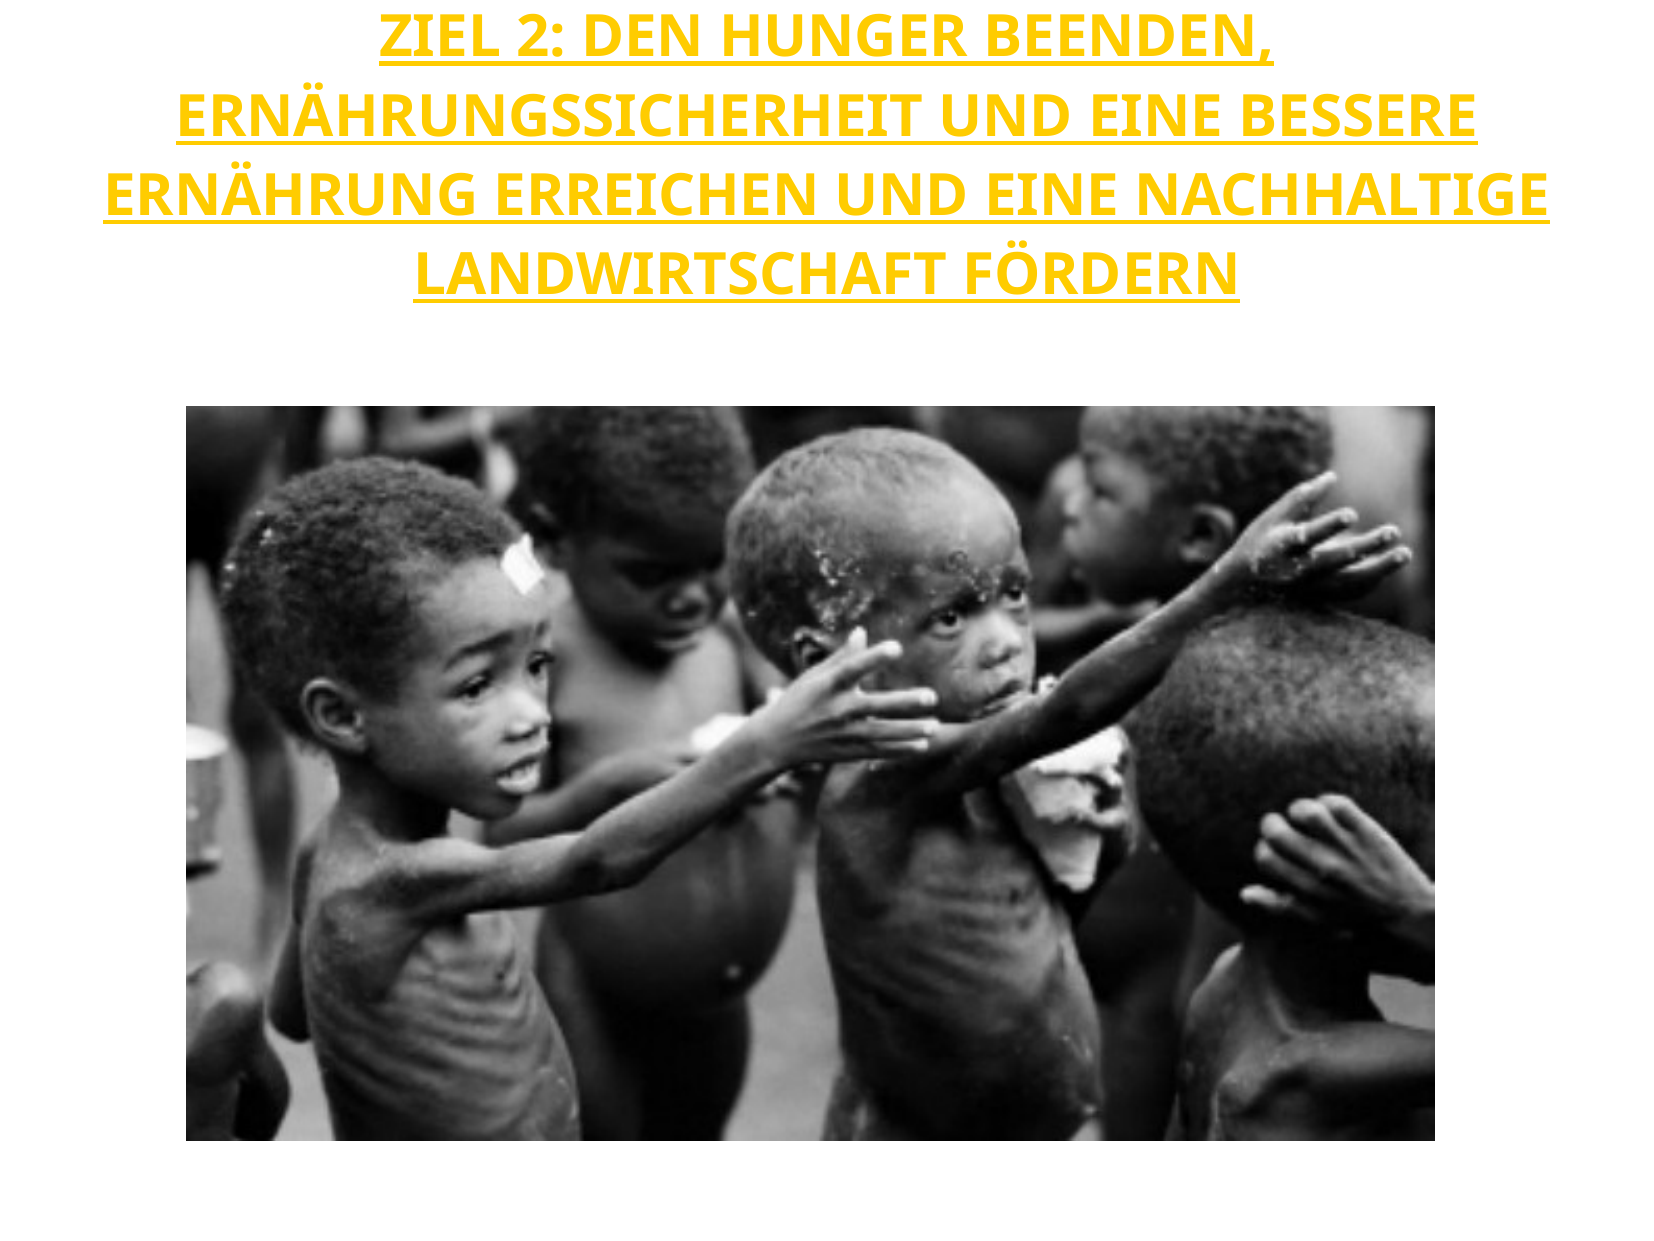

# ZIEL 2: DEN HUNGER BEENDEN, ERNÄHRUNGSSICHERHEIT UND EINE BESSERE ERNÄHRUNG ERREICHEN UND EINE NACHHALTIGE LANDWIRTSCHAFT FÖRDERN